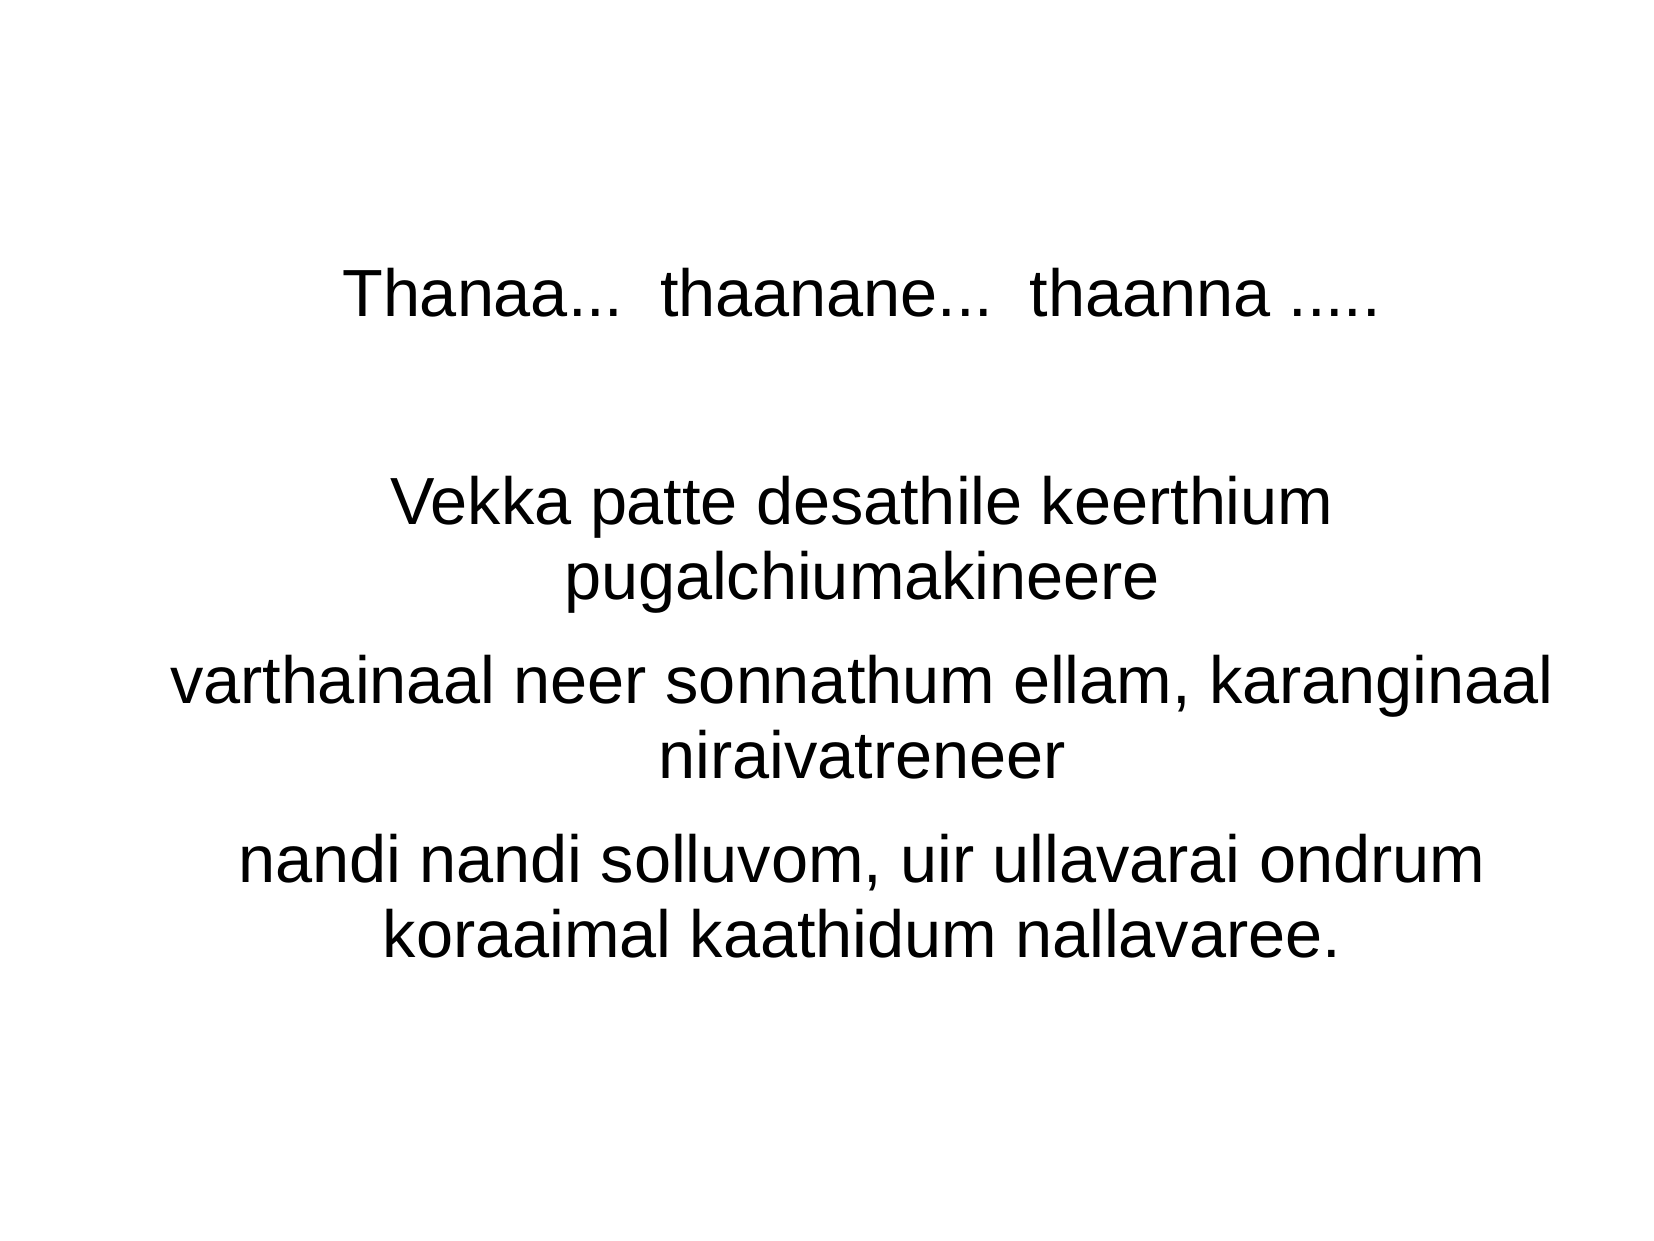

# Thanaa... thaanane... thaanna .....
Vekka patte desathile keerthium pugalchiumakineere
varthainaal neer sonnathum ellam, karanginaal niraivatreneer
nandi nandi solluvom, uir ullavarai ondrum koraaimal kaathidum nallavaree.